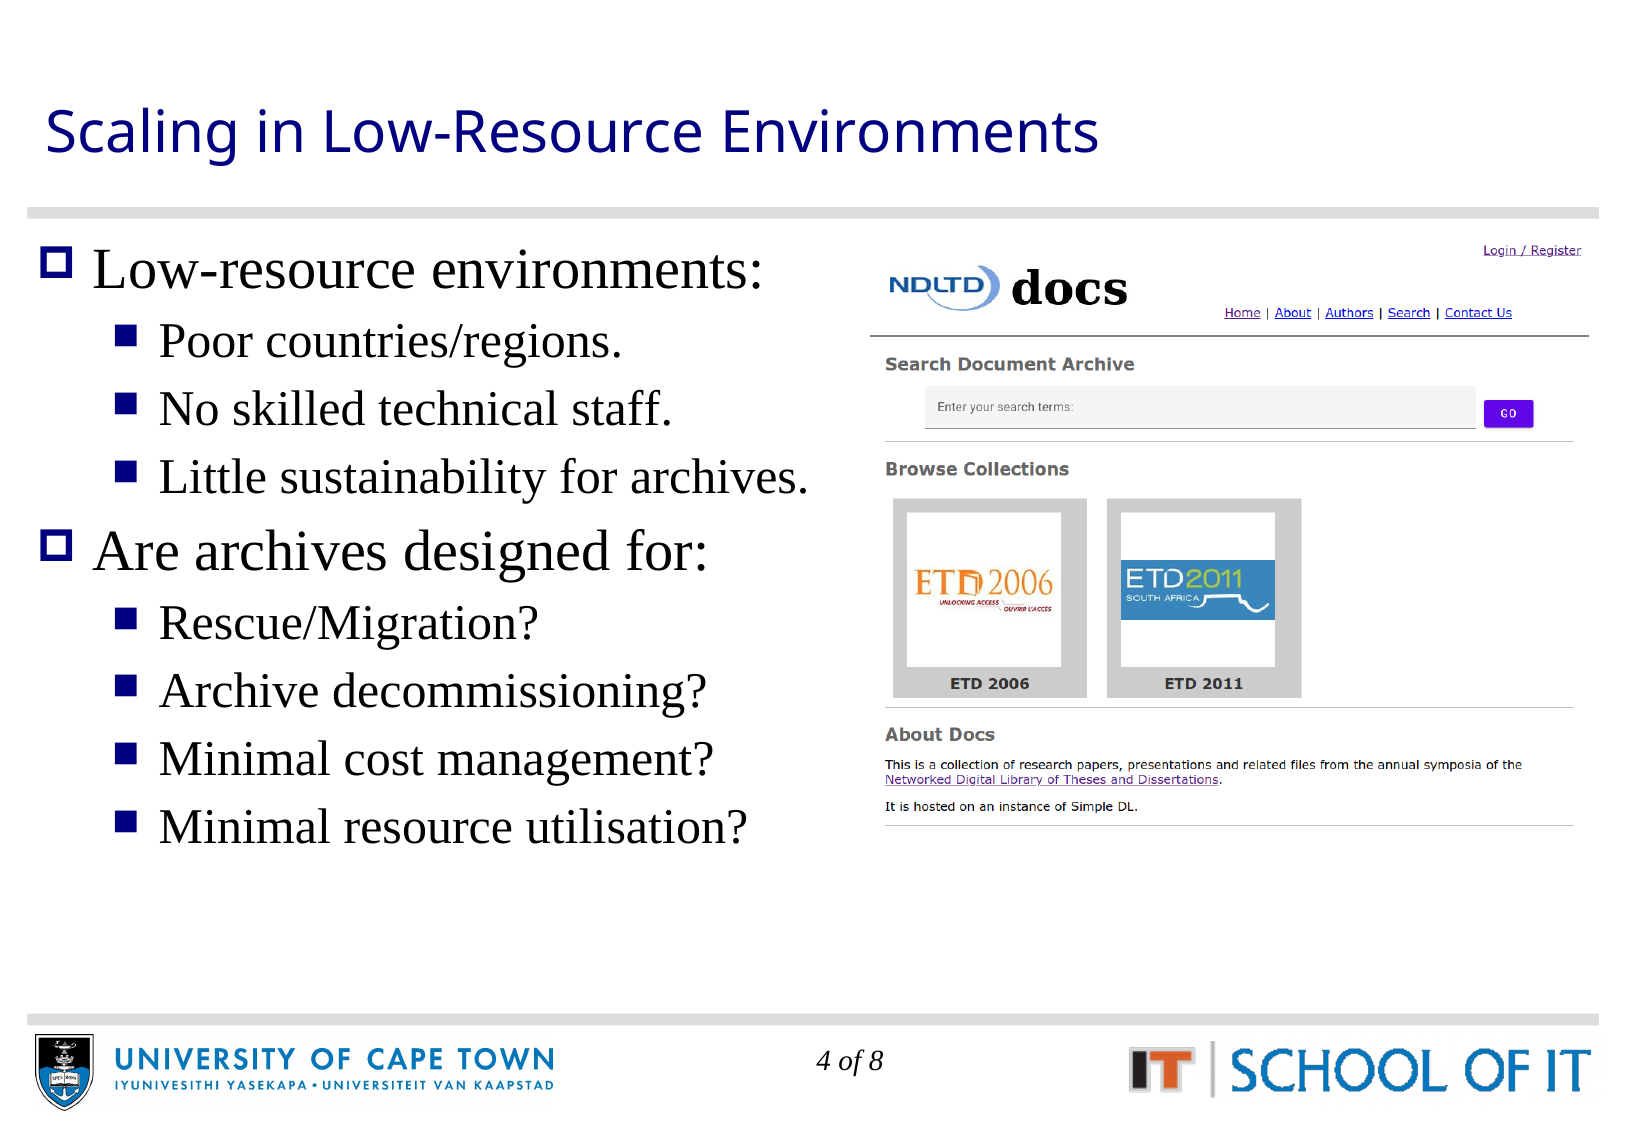

# Scaling in Low-Resource Environments
Low-resource environments:
Poor countries/regions.
No skilled technical staff.
Little sustainability for archives.
Are archives designed for:
Rescue/Migration?
Archive decommissioning?
Minimal cost management?
Minimal resource utilisation?
4